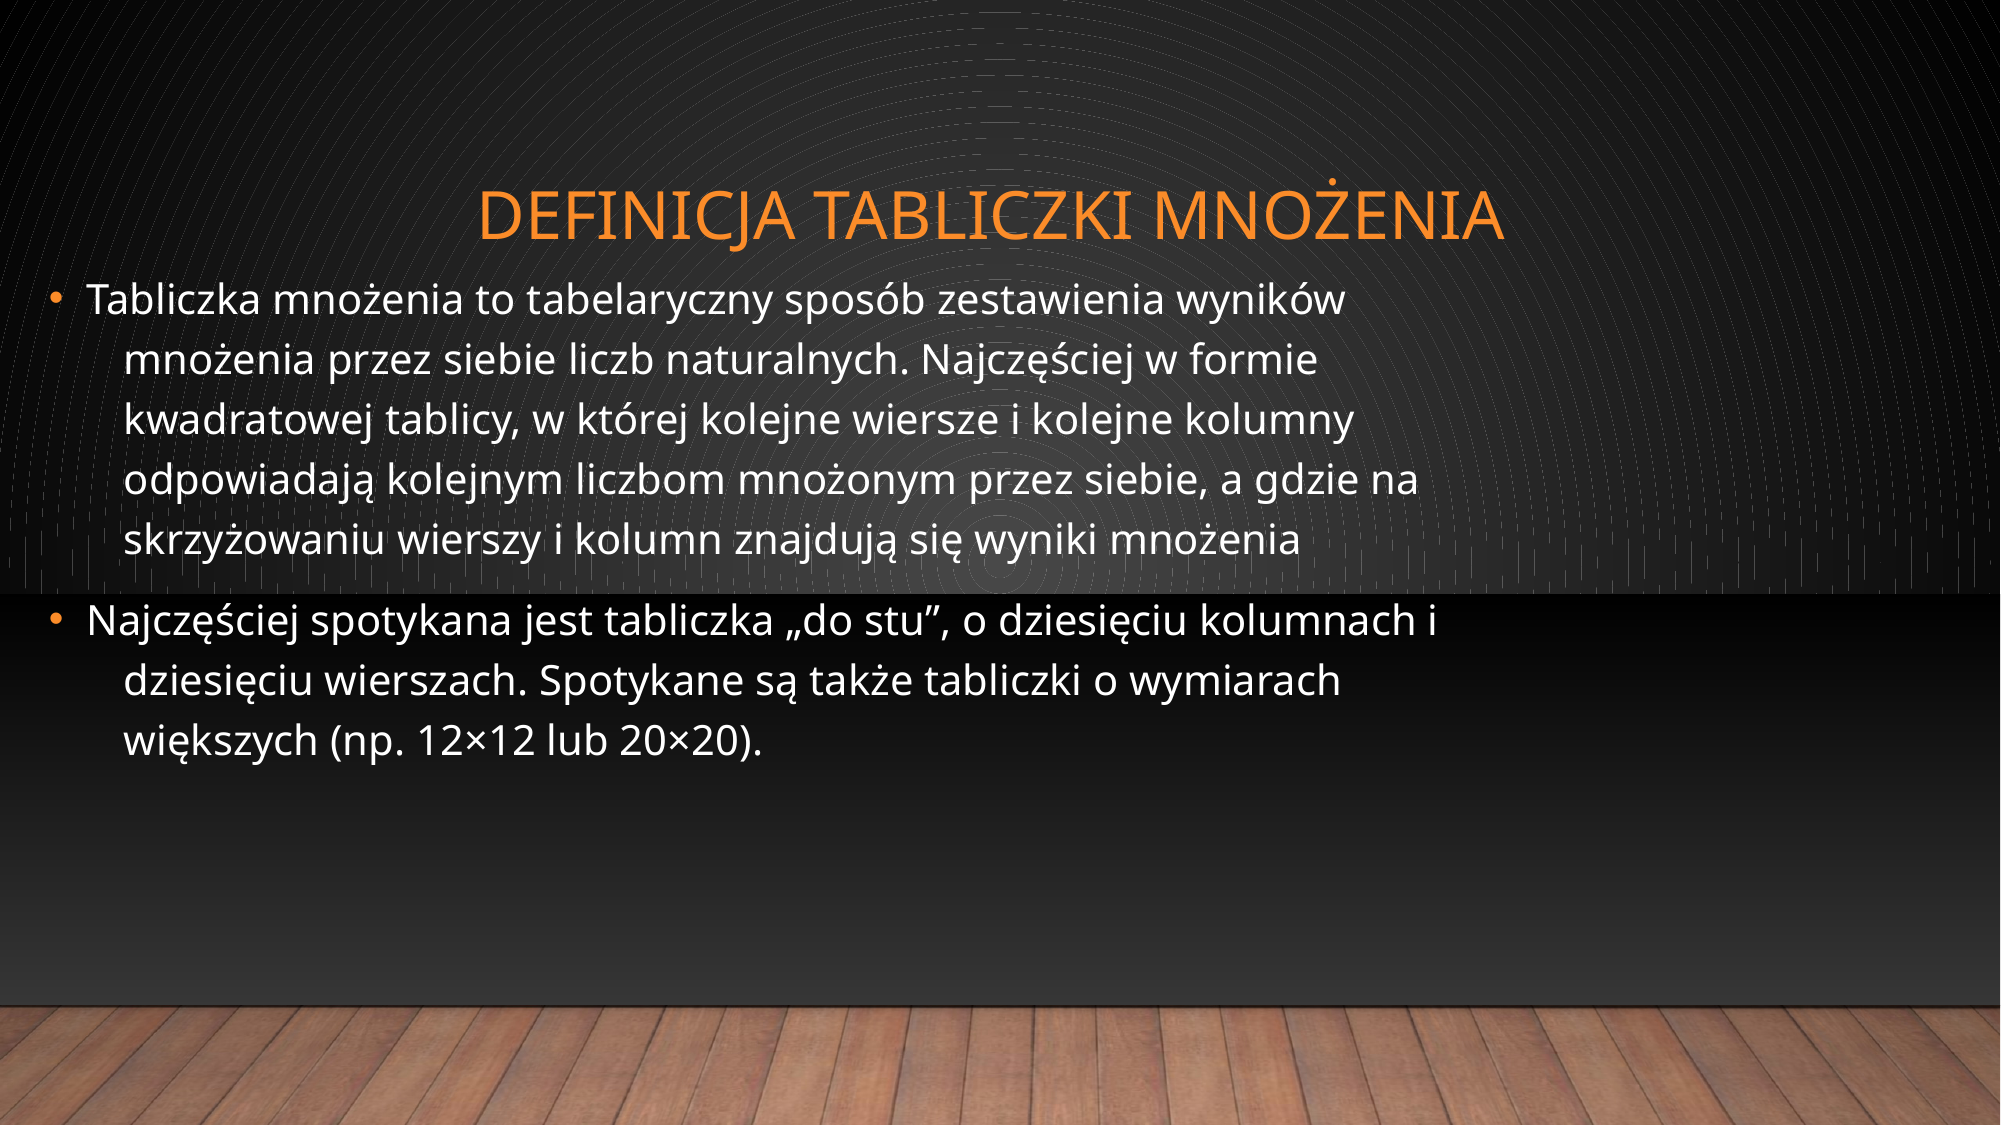

# DEFINICJA TABLICZKI MNOŻENIA
Tabliczka mnożenia to tabelaryczny sposób zestawienia wyników mnożenia przez siebie liczb naturalnych. Najczęściej w formie kwadratowej tablicy, w której kolejne wiersze i kolejne kolumny odpowiadają kolejnym liczbom mnożonym przez siebie, a gdzie na skrzyżowaniu wierszy i kolumn znajdują się wyniki mnożenia
Najczęściej spotykana jest tabliczka „do stu”, o dziesięciu kolumnach i dziesięciu wierszach. Spotykane są także tabliczki o wymiarach większych (np. 12×12 lub 20×20).